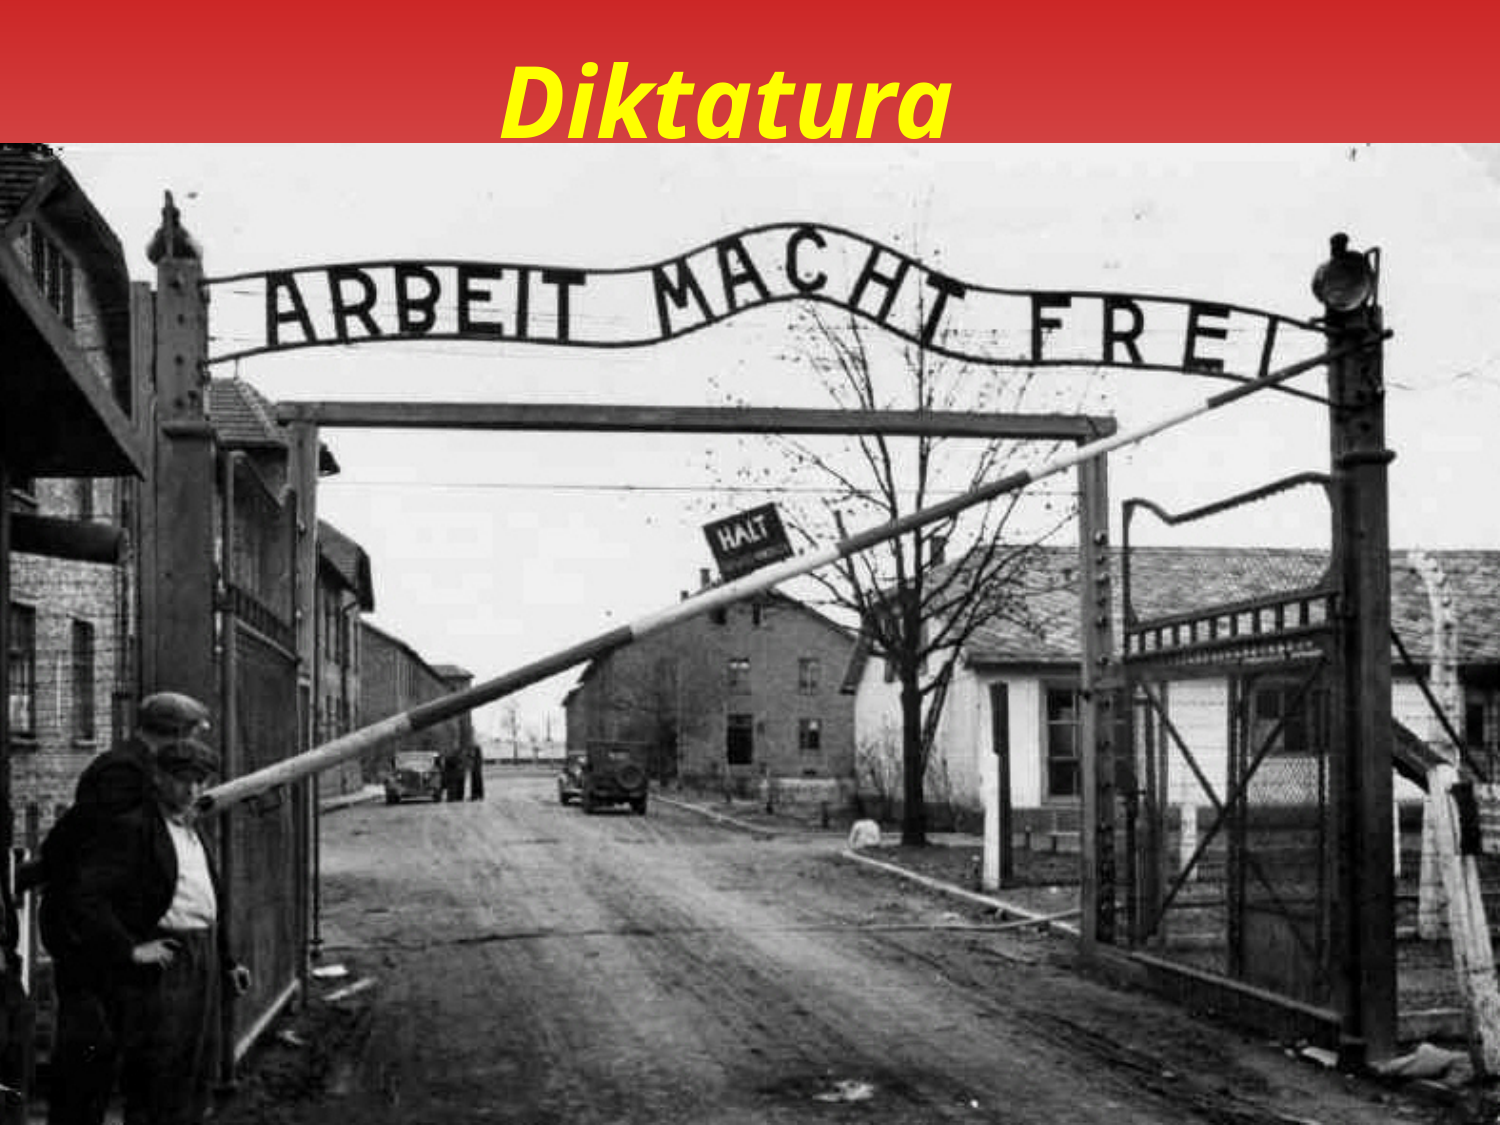

Diktatura
# Volitve so bile za naciste mejnik. Po tem mejniku so začeli postopoma prevzemati državo. Začel se je postopek zapiranja političnih nasprotnikov in vseh »drugačnih« kot so homoseksualci, rasno nižji ljudje, prestopniki in Hitlerju največja grožnja Judi. Množično so začeli ustanavljati koncentracijska taborišča, med katerimi je bilo prvo odprto v Dachauu, severno od Münchna leta 1933. Taborišča so bila pod okriljem Hitlerjevih SA in SS enot.